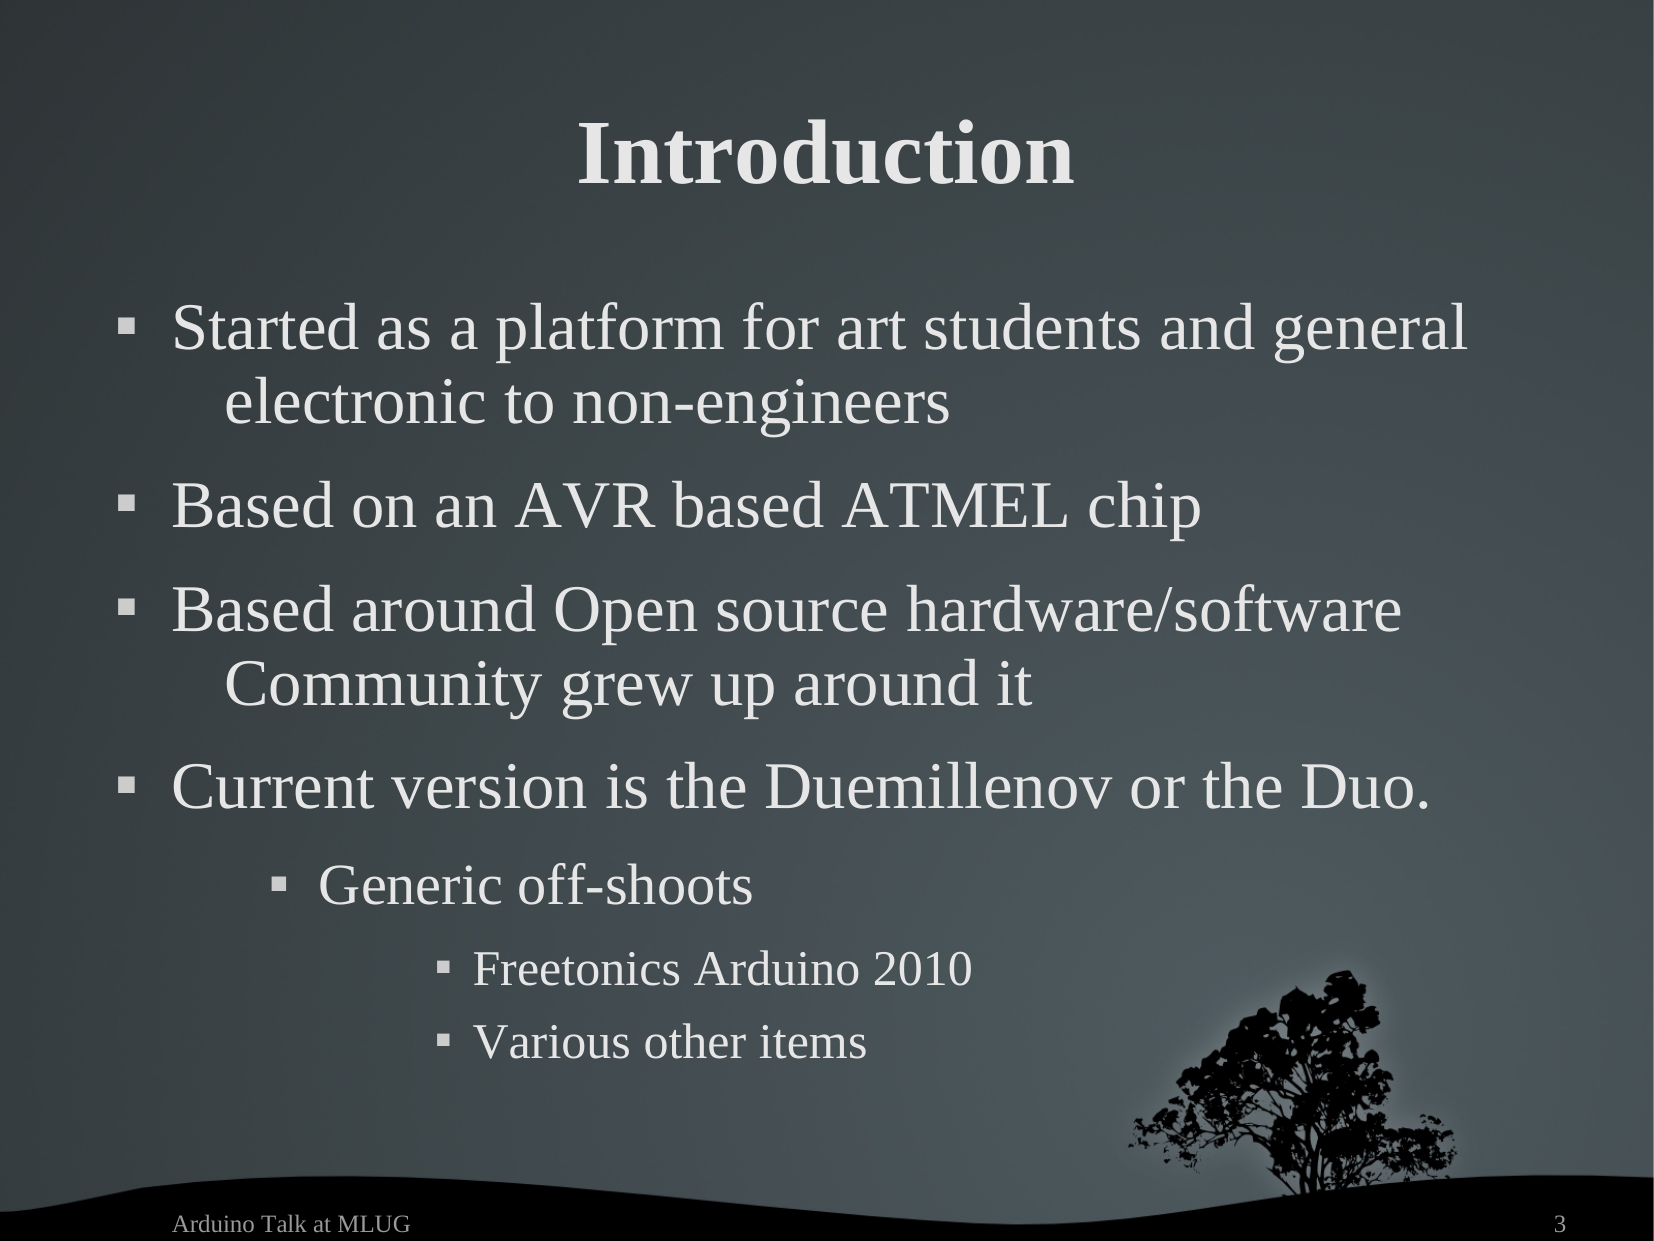

# Introduction
Started as a platform for art students and general electronic to non-engineers
Based on an AVR based ATMEL chip
Based around Open source hardware/software Community grew up around it
Current version is the Duemillenov or the Duo.
Generic off-shoots
Freetonics Arduino 2010
Various other items
Arduino Talk at MLUG
3